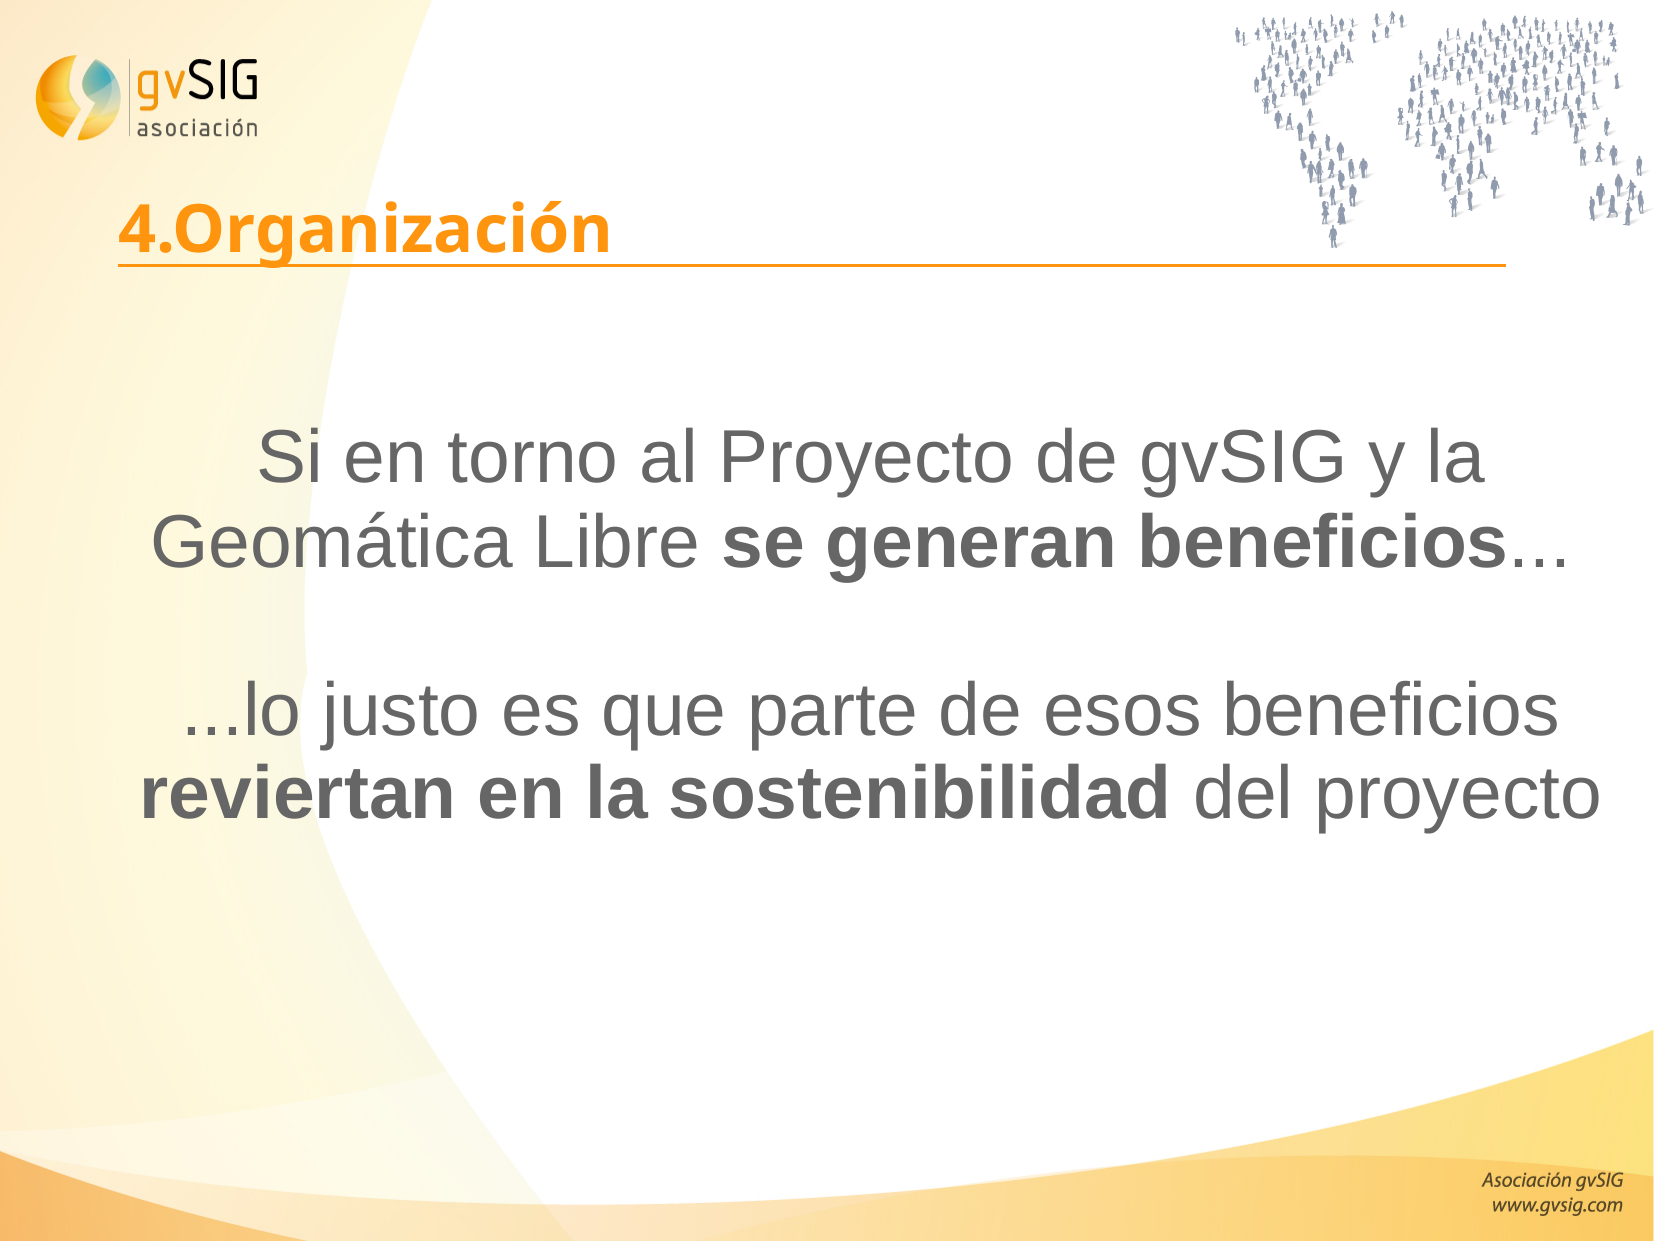

# 4.Organización
Si en torno al Proyecto de gvSIG y la Geomática Libre se generan beneficios...
...lo justo es que parte de esos beneficios reviertan en la sostenibilidad del proyecto